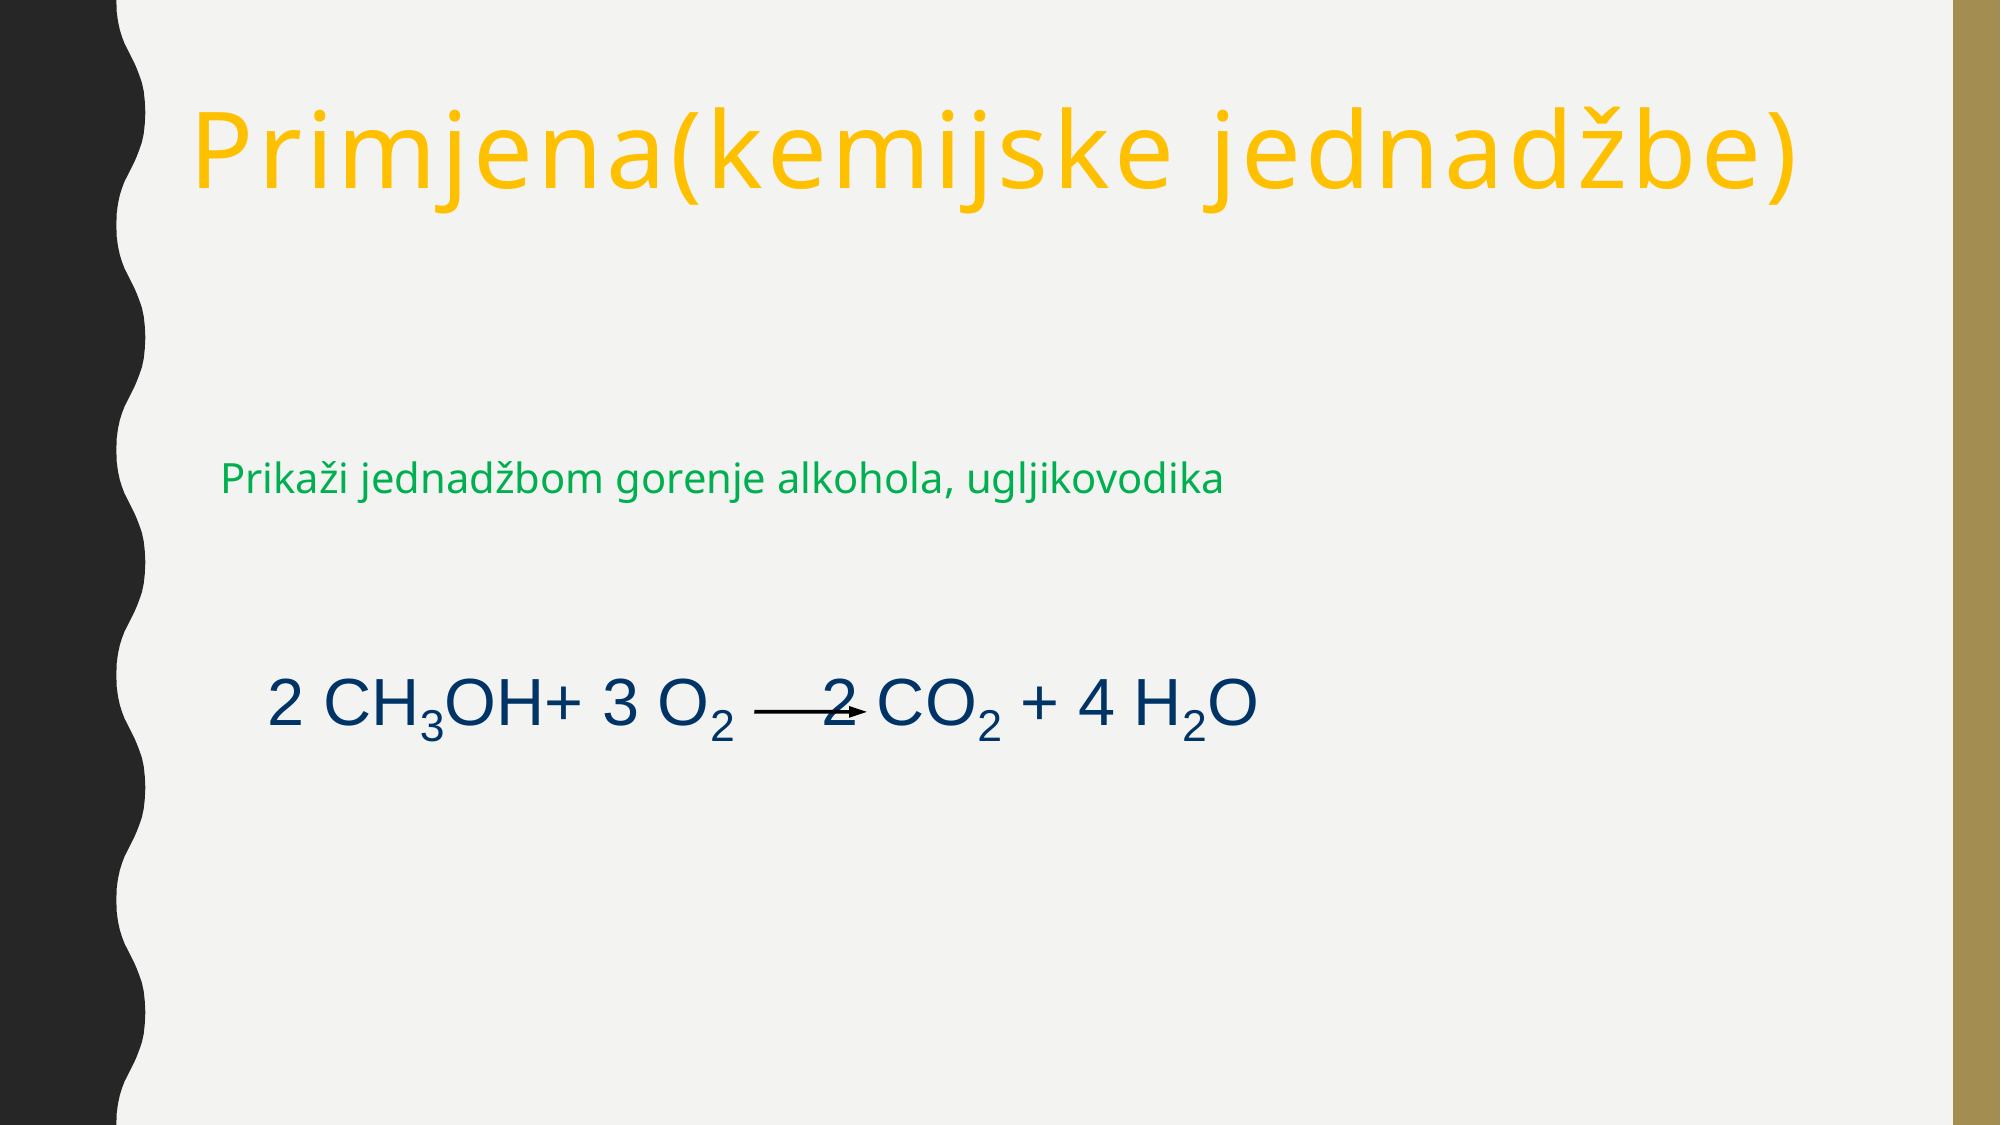

# Primjena(kemijske jednadžbe)
Prikaži jednadžbom gorenje alkohola, ugljikovodika
 2 CH3OH+ 3 O2	 2 CO2 + 4 H2O